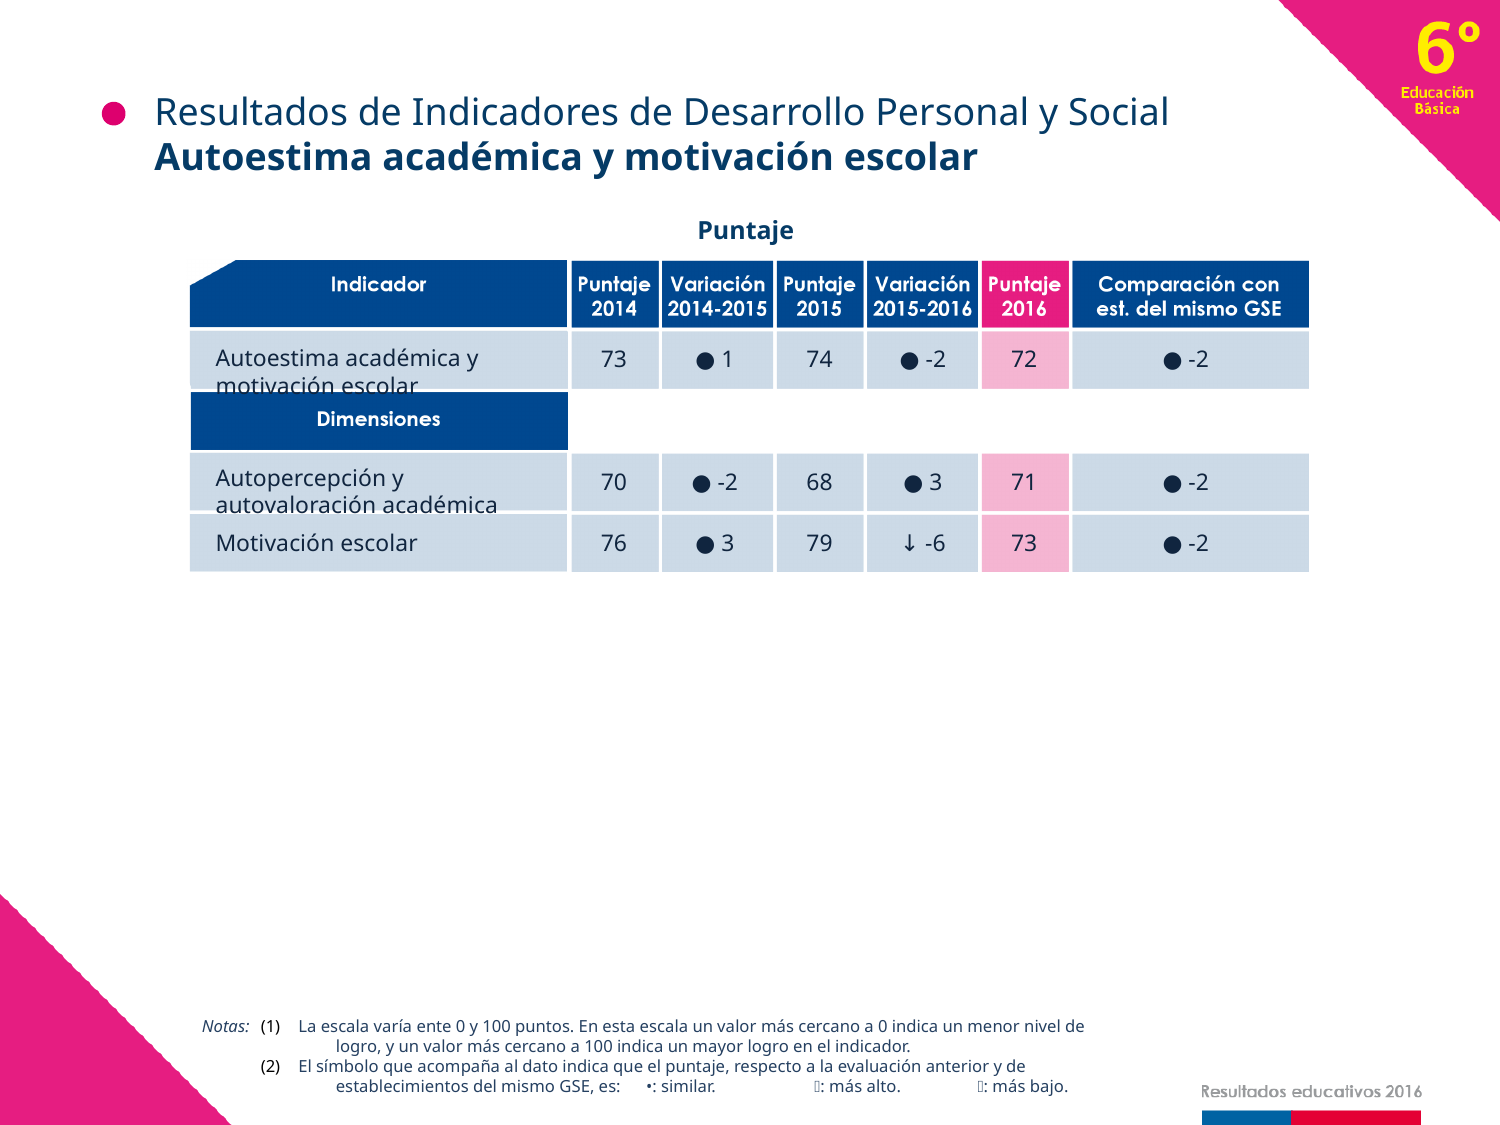

Resultados de Indicadores de Desarrollo Personal y Social
Autoestima académica y motivación escolar
Puntaje
Autoestima académica y motivación escolar
73
● 1
74
● -2
72
● -2
Autopercepción y autovaloración académica
70
● -2
68
● 3
71
● -2
Motivación escolar
76
● 3
79
↓ -6
73
● -2
Notas:
La escala varía ente 0 y 100 puntos. En esta escala un valor más cercano a 0 indica un menor nivel de logro, y un valor más cercano a 100 indica un mayor logro en el indicador.
El símbolo que acompaña al dato indica que el puntaje, respecto a la evaluación anterior y de establecimientos del mismo GSE, es: •: similar. : más alto. : más bajo.